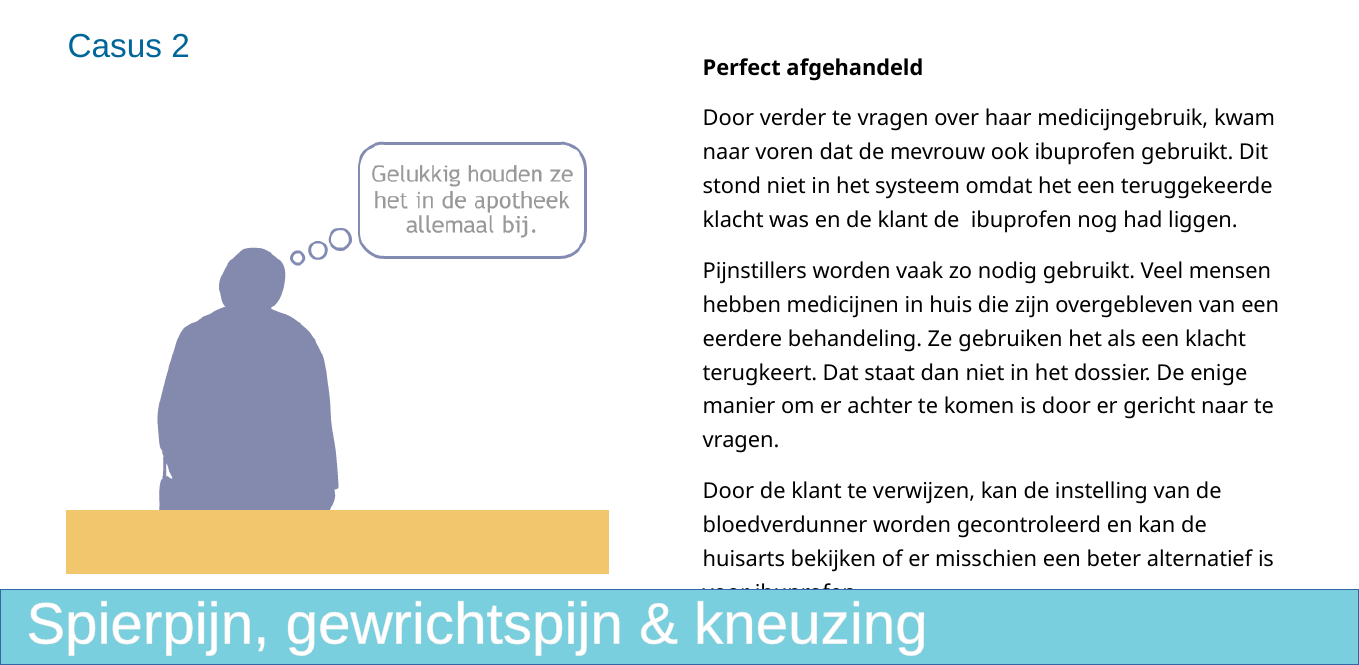

# Casus 2
Perfect afgehandeld
Door verder te vragen over haar medicijngebruik, kwam naar voren dat de mevrouw ook ibuprofen gebruikt. Dit stond niet in het systeem omdat het een teruggekeerde klacht was en de klant de ibuprofen nog had liggen.
Pijnstillers worden vaak zo nodig gebruikt. Veel mensen hebben medicijnen in huis die zijn overgebleven van een eerdere behandeling. Ze gebruiken het als een klacht terugkeert. Dat staat dan niet in het dossier. De enige manier om er achter te komen is door er gericht naar te vragen.
Door de klant te verwijzen, kan de instelling van de bloedverdunner worden gecontroleerd en kan de huisarts bekijken of er misschien een beter alternatief is voor ibuprofen.
Spierpijn, gewrichtspijn & kneuzing